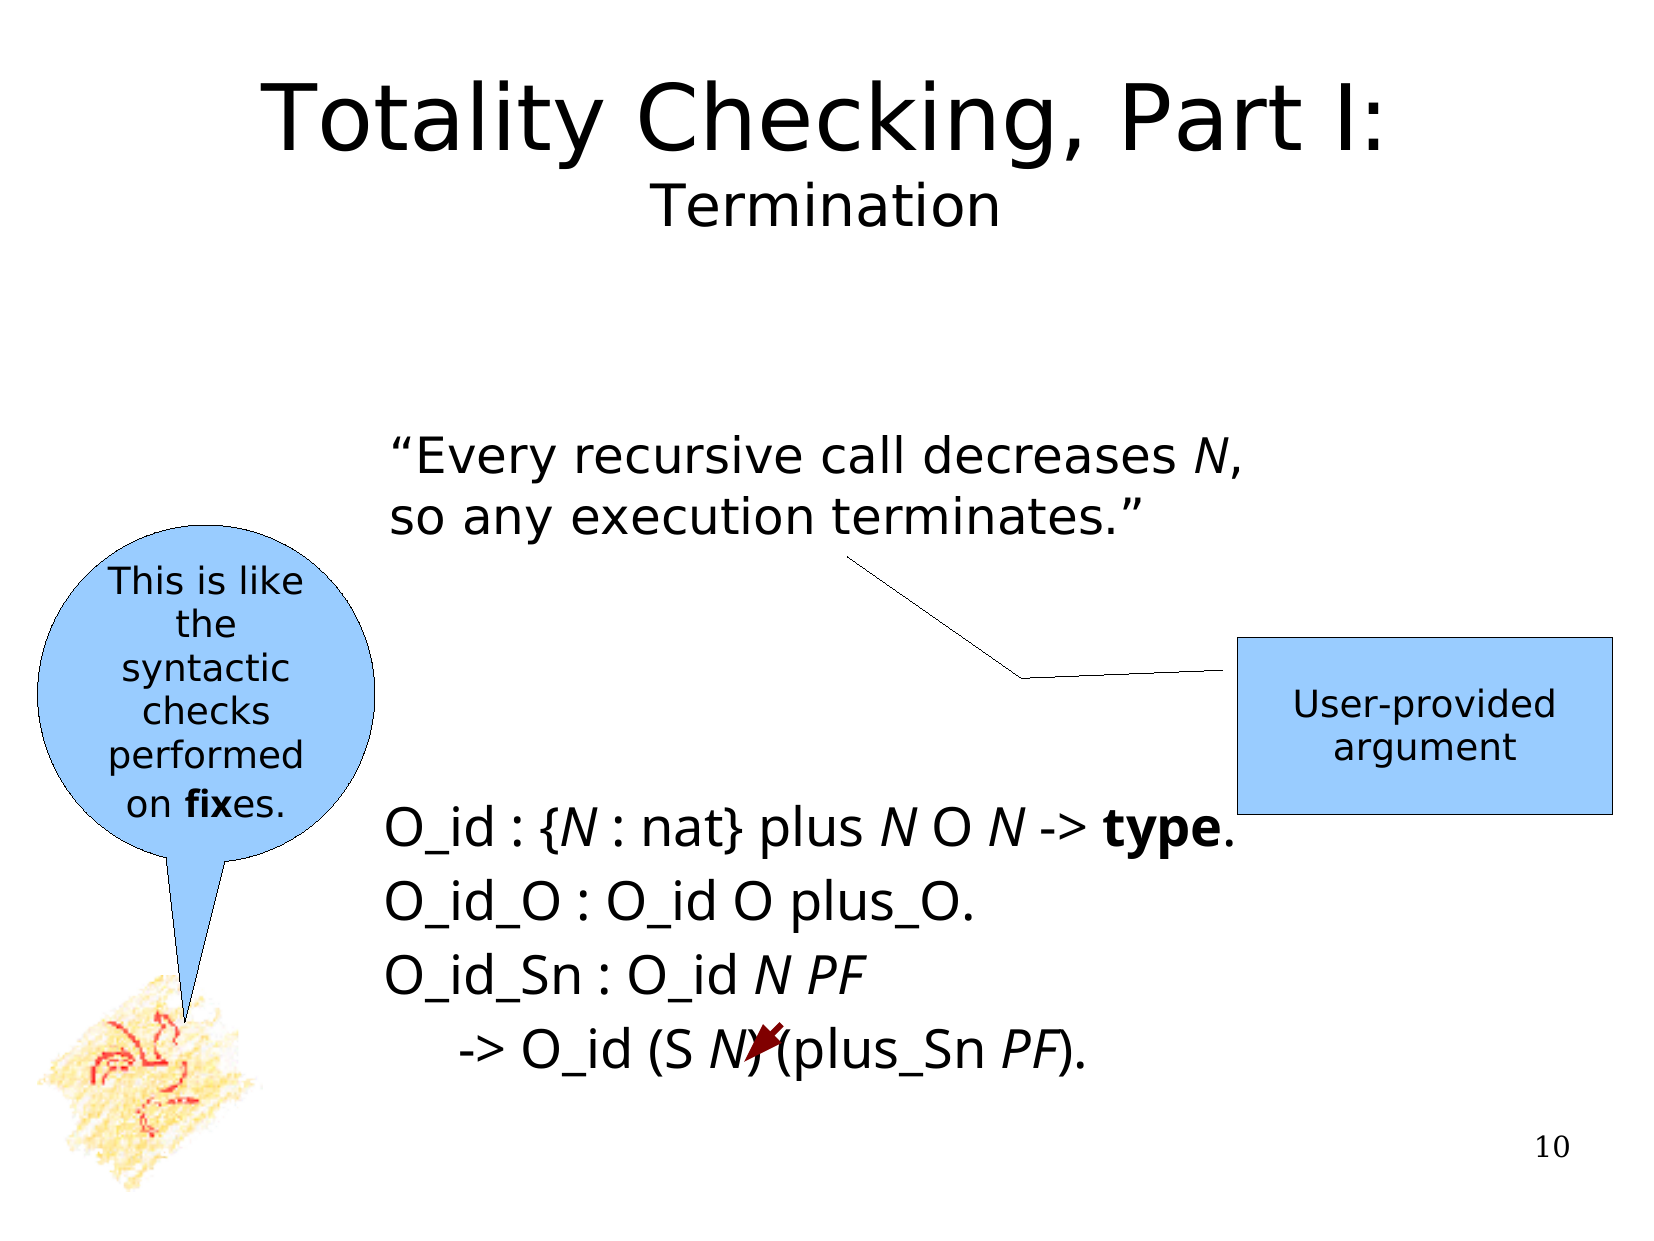

# Totality Checking, Part I: Termination
“Every recursive call decreases N, so any execution terminates.”
This is like the syntactic checks performed on fixes.
User-provided argument
O_id : {N : nat} plus N O N -> type.
O_id_O : O_id O plus_O.
O_id_Sn : O_id N PF
	-> O_id (S N) (plus_Sn PF).
10